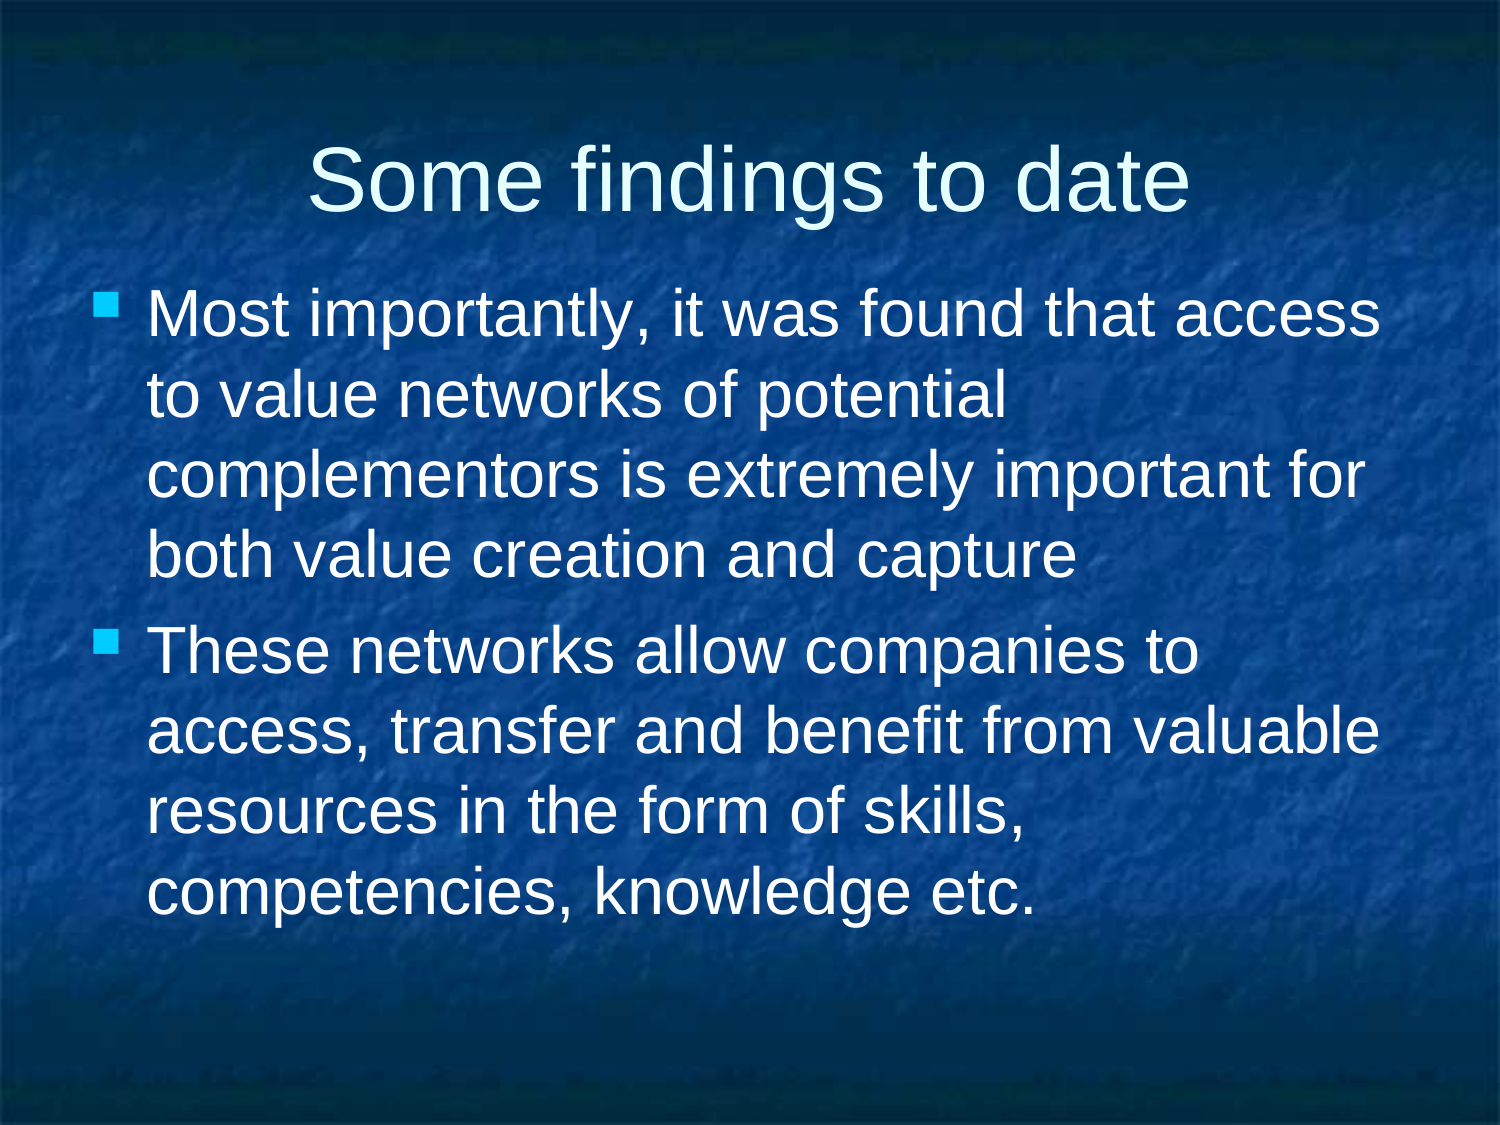

# Some findings to date
Most importantly, it was found that access to value networks of potential complementors is extremely important for both value creation and capture
These networks allow companies to access, transfer and benefit from valuable resources in the form of skills, competencies, knowledge etc.